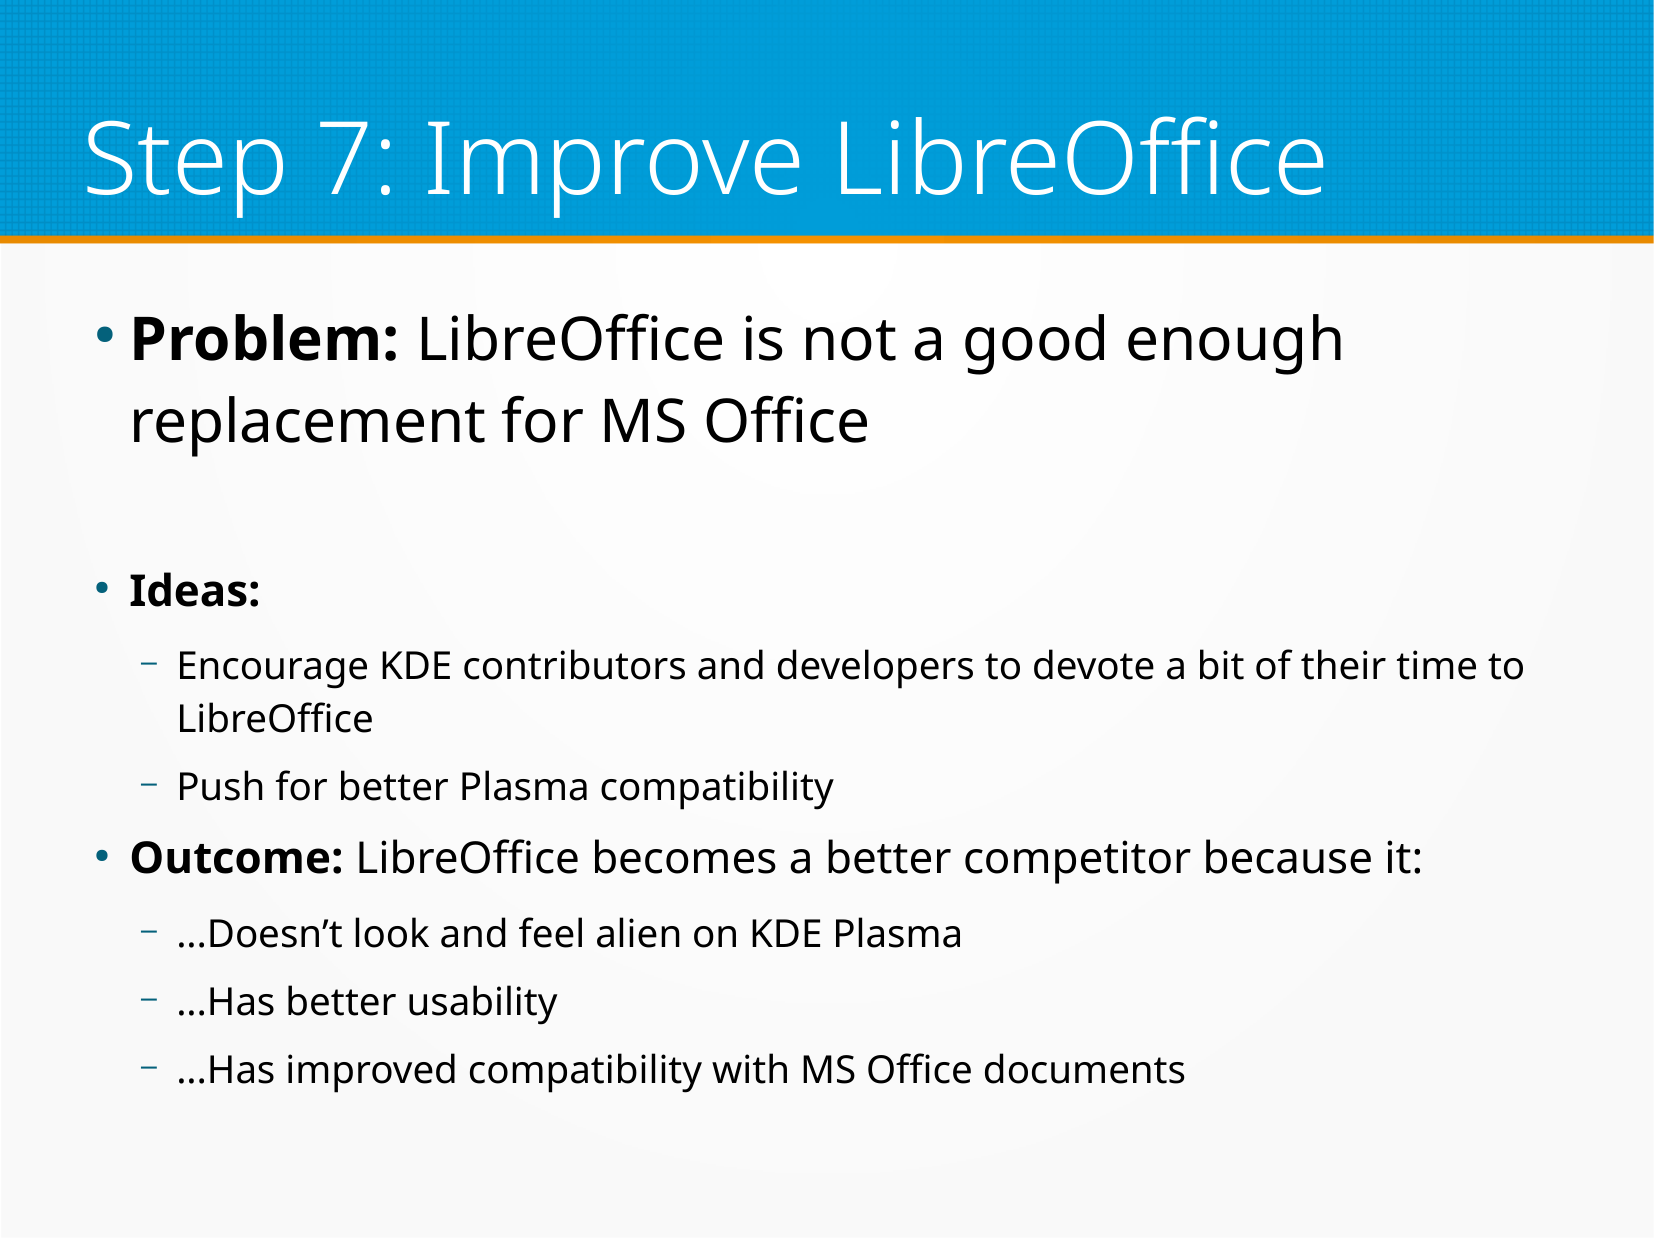

# Step 7: Improve LibreOffice
Problem: LibreOffice is not a good enough replacement for MS Office
Ideas:
Encourage KDE contributors and developers to devote a bit of their time to LibreOffice
Push for better Plasma compatibility
Outcome: LibreOffice becomes a better competitor because it:
...Doesn’t look and feel alien on KDE Plasma
...Has better usability
...Has improved compatibility with MS Office documents